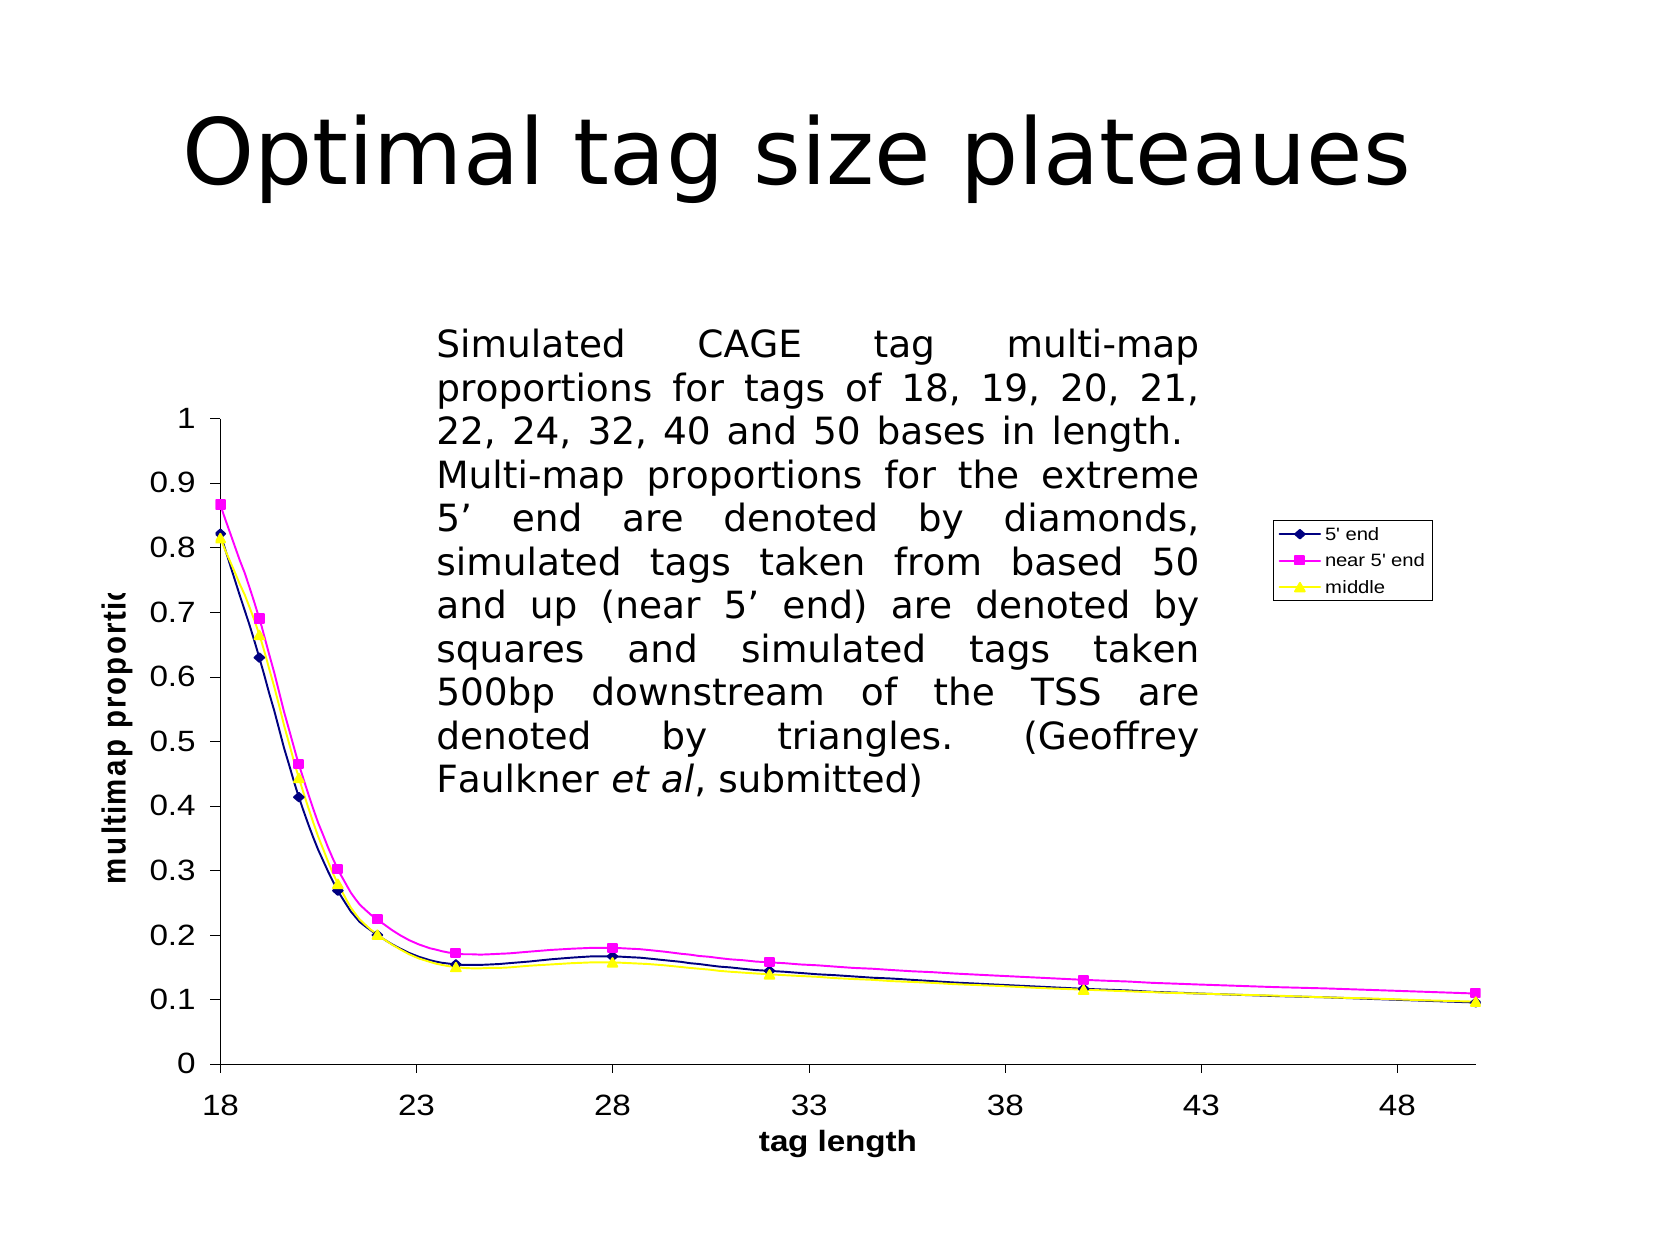

# Optimal tag size plateaues
Simulated CAGE tag multi-map proportions for tags of 18, 19, 20, 21, 22, 24, 32, 40 and 50 bases in length. Multi-map proportions for the extreme 5’ end are denoted by diamonds, simulated tags taken from based 50 and up (near 5’ end) are denoted by squares and simulated tags taken 500bp downstream of the TSS are denoted by triangles. (Geoffrey Faulkner et al, submitted)